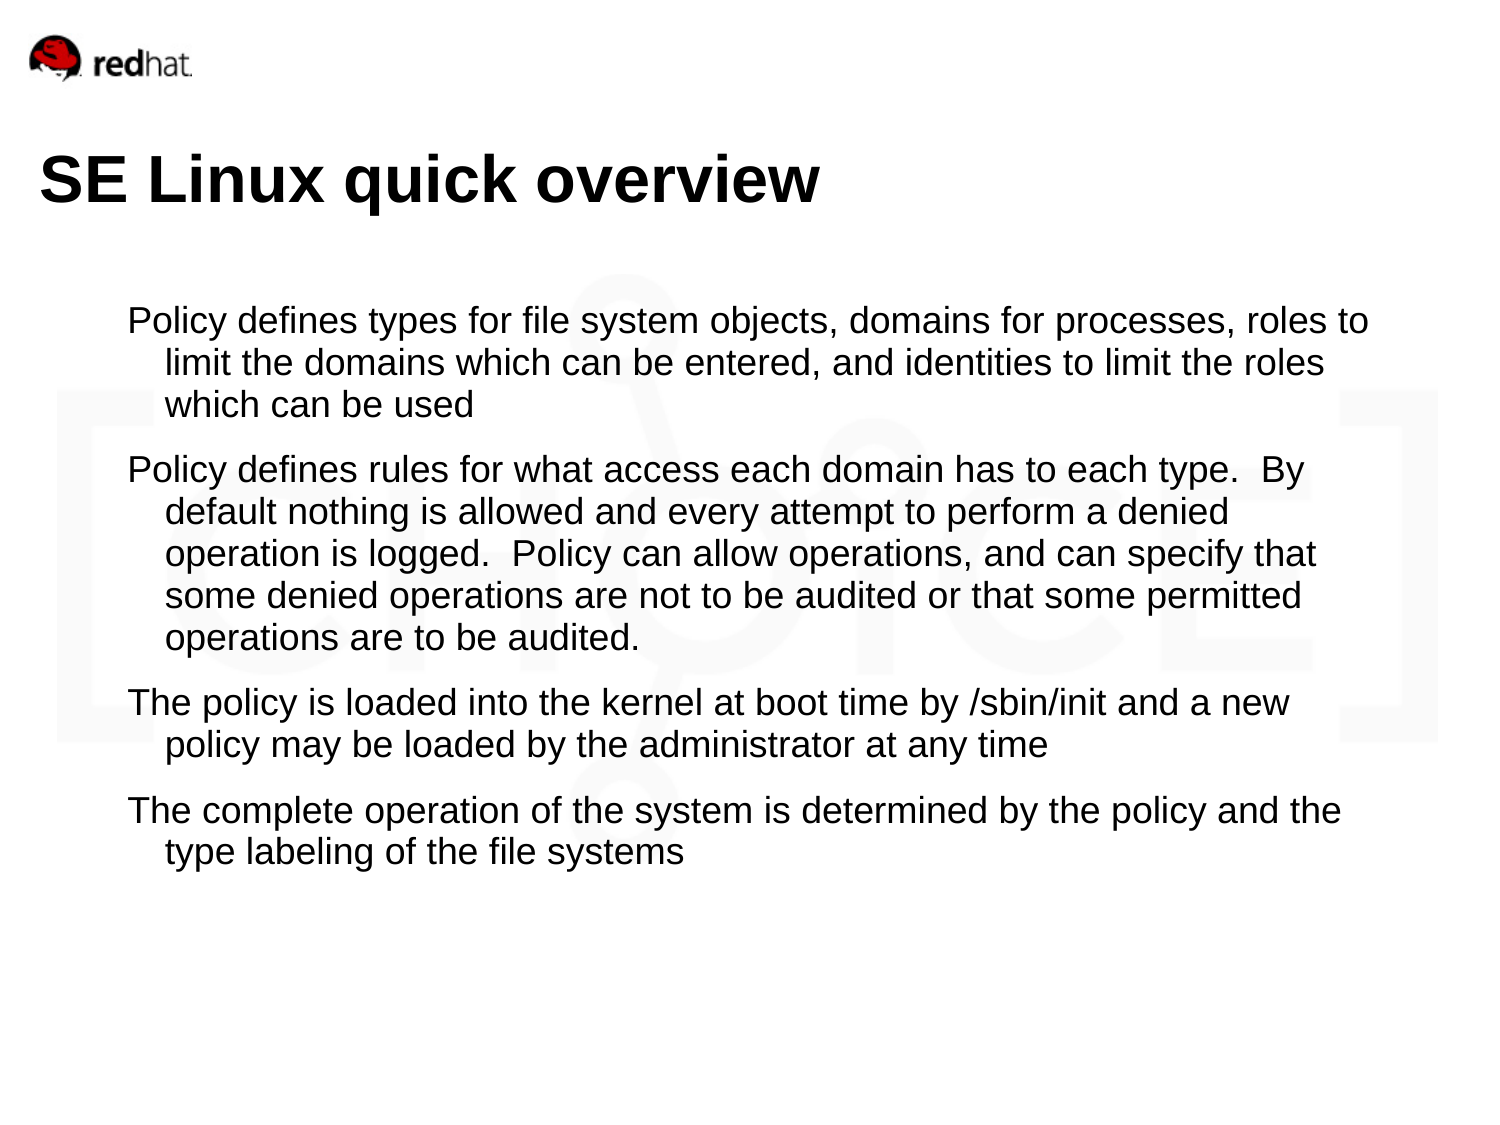

# SE Linux quick overview
Policy defines types for file system objects, domains for processes, roles to limit the domains which can be entered, and identities to limit the roles which can be used
Policy defines rules for what access each domain has to each type. By default nothing is allowed and every attempt to perform a denied operation is logged. Policy can allow operations, and can specify that some denied operations are not to be audited or that some permitted operations are to be audited.
The policy is loaded into the kernel at boot time by /sbin/init and a new policy may be loaded by the administrator at any time
The complete operation of the system is determined by the policy and the type labeling of the file systems